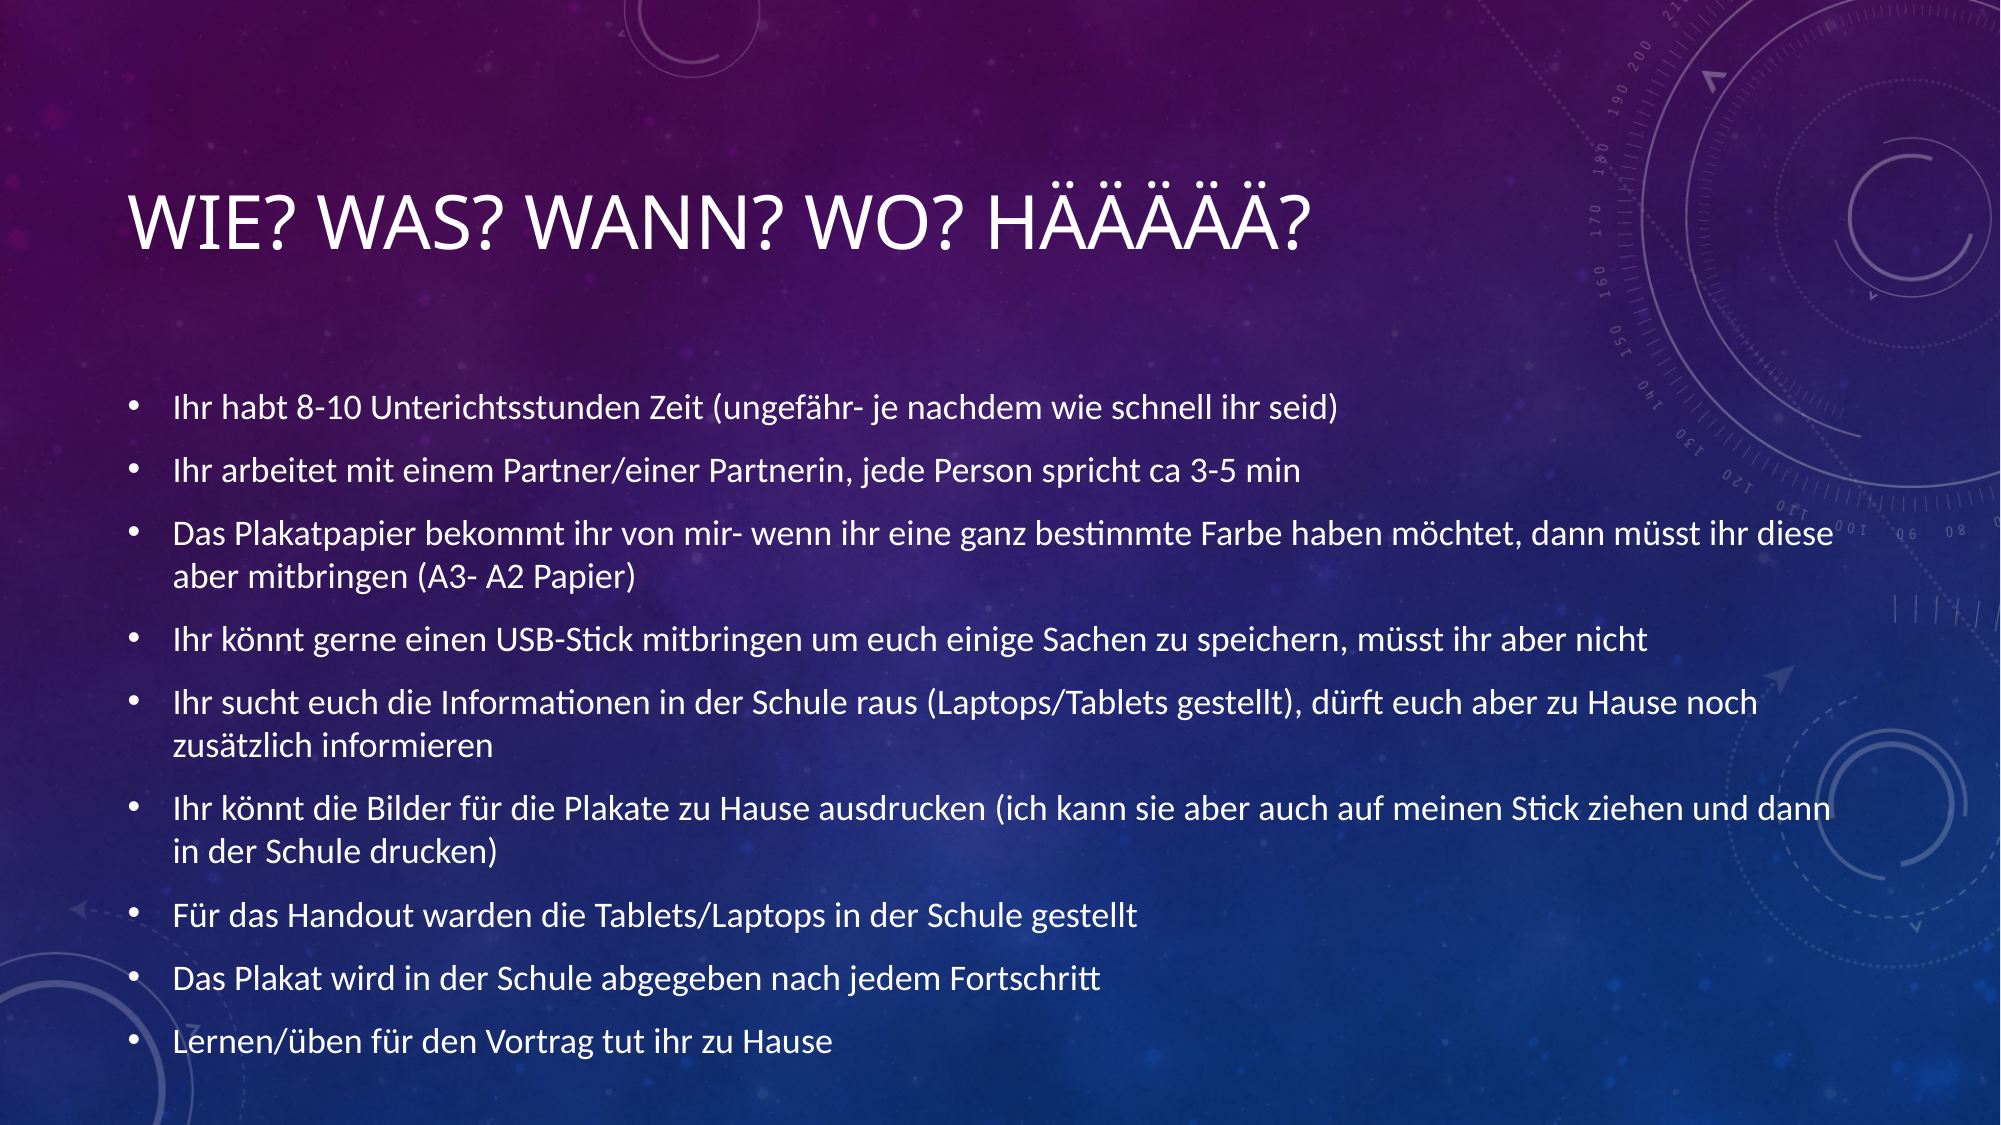

# Wie? Was? Wann? Wo? HÄÄÄÄÄ?
Ihr habt 8-10 Unterichtsstunden Zeit (ungefähr- je nachdem wie schnell ihr seid)
Ihr arbeitet mit einem Partner/einer Partnerin, jede Person spricht ca 3-5 min
Das Plakatpapier bekommt ihr von mir- wenn ihr eine ganz bestimmte Farbe haben möchtet, dann müsst ihr diese aber mitbringen (A3- A2 Papier)
Ihr könnt gerne einen USB-Stick mitbringen um euch einige Sachen zu speichern, müsst ihr aber nicht
Ihr sucht euch die Informationen in der Schule raus (Laptops/Tablets gestellt), dürft euch aber zu Hause noch zusätzlich informieren
Ihr könnt die Bilder für die Plakate zu Hause ausdrucken (ich kann sie aber auch auf meinen Stick ziehen und dann in der Schule drucken)
Für das Handout warden die Tablets/Laptops in der Schule gestellt
Das Plakat wird in der Schule abgegeben nach jedem Fortschritt
Lernen/üben für den Vortrag tut ihr zu Hause